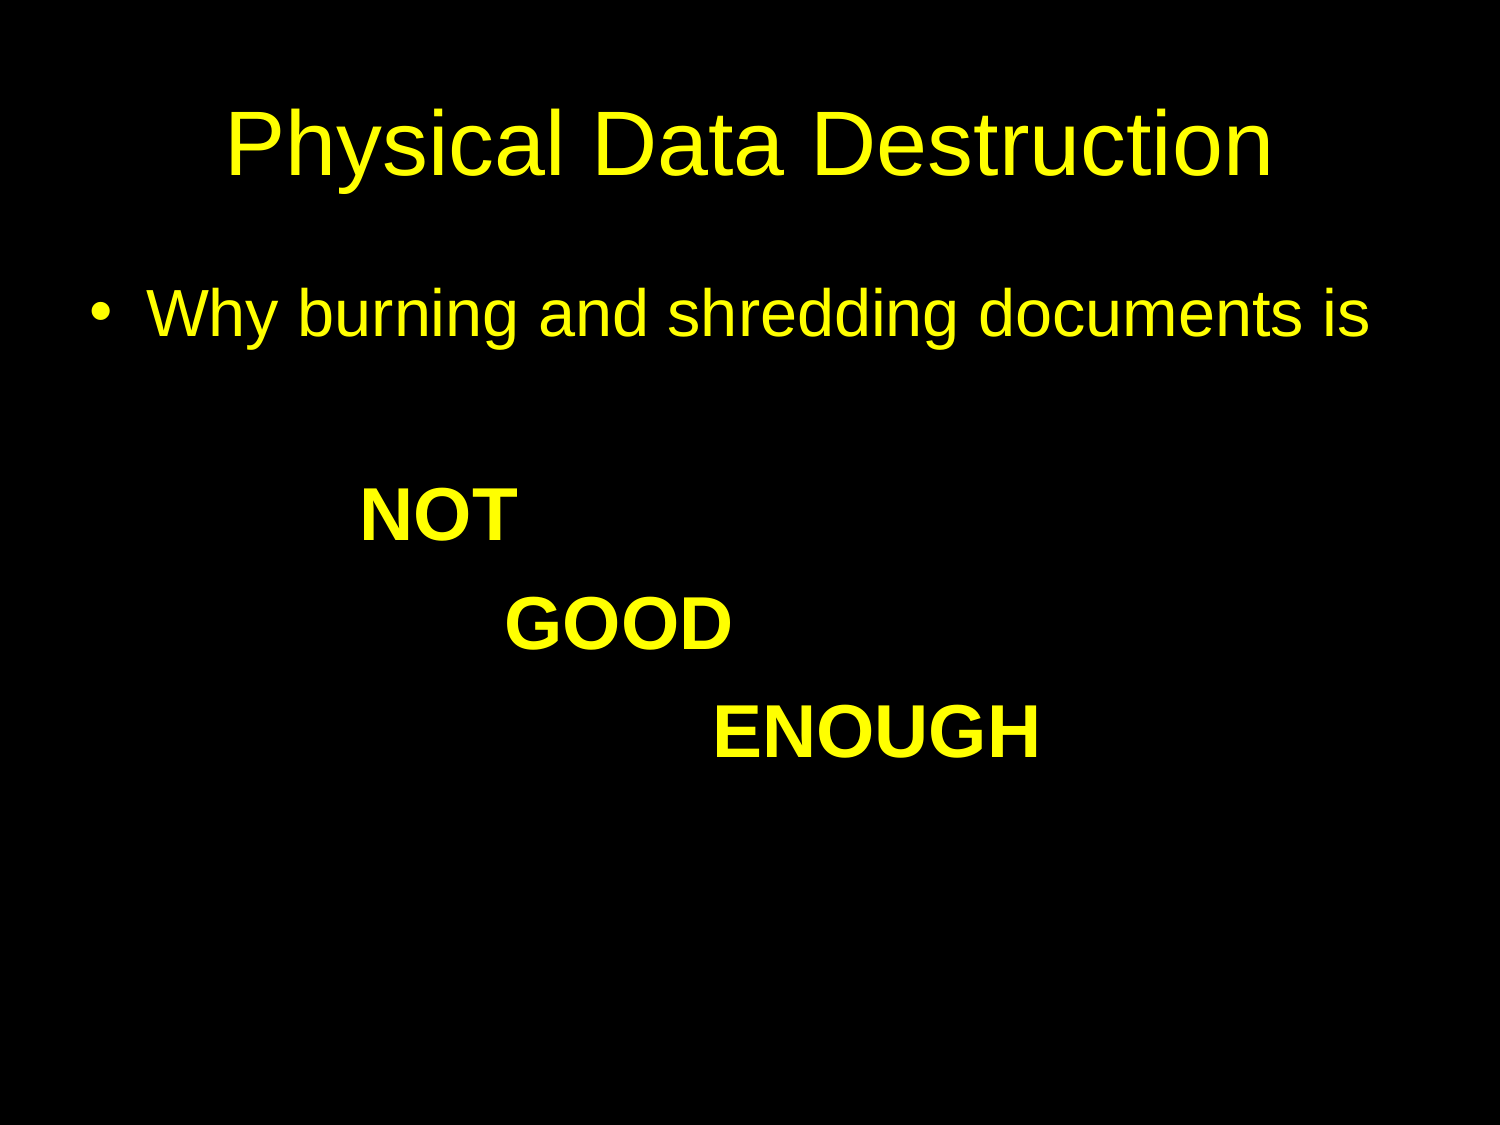

# Physical Data Destruction
Why burning and shredding documents is
 NOT
 GOOD
 ENOUGH